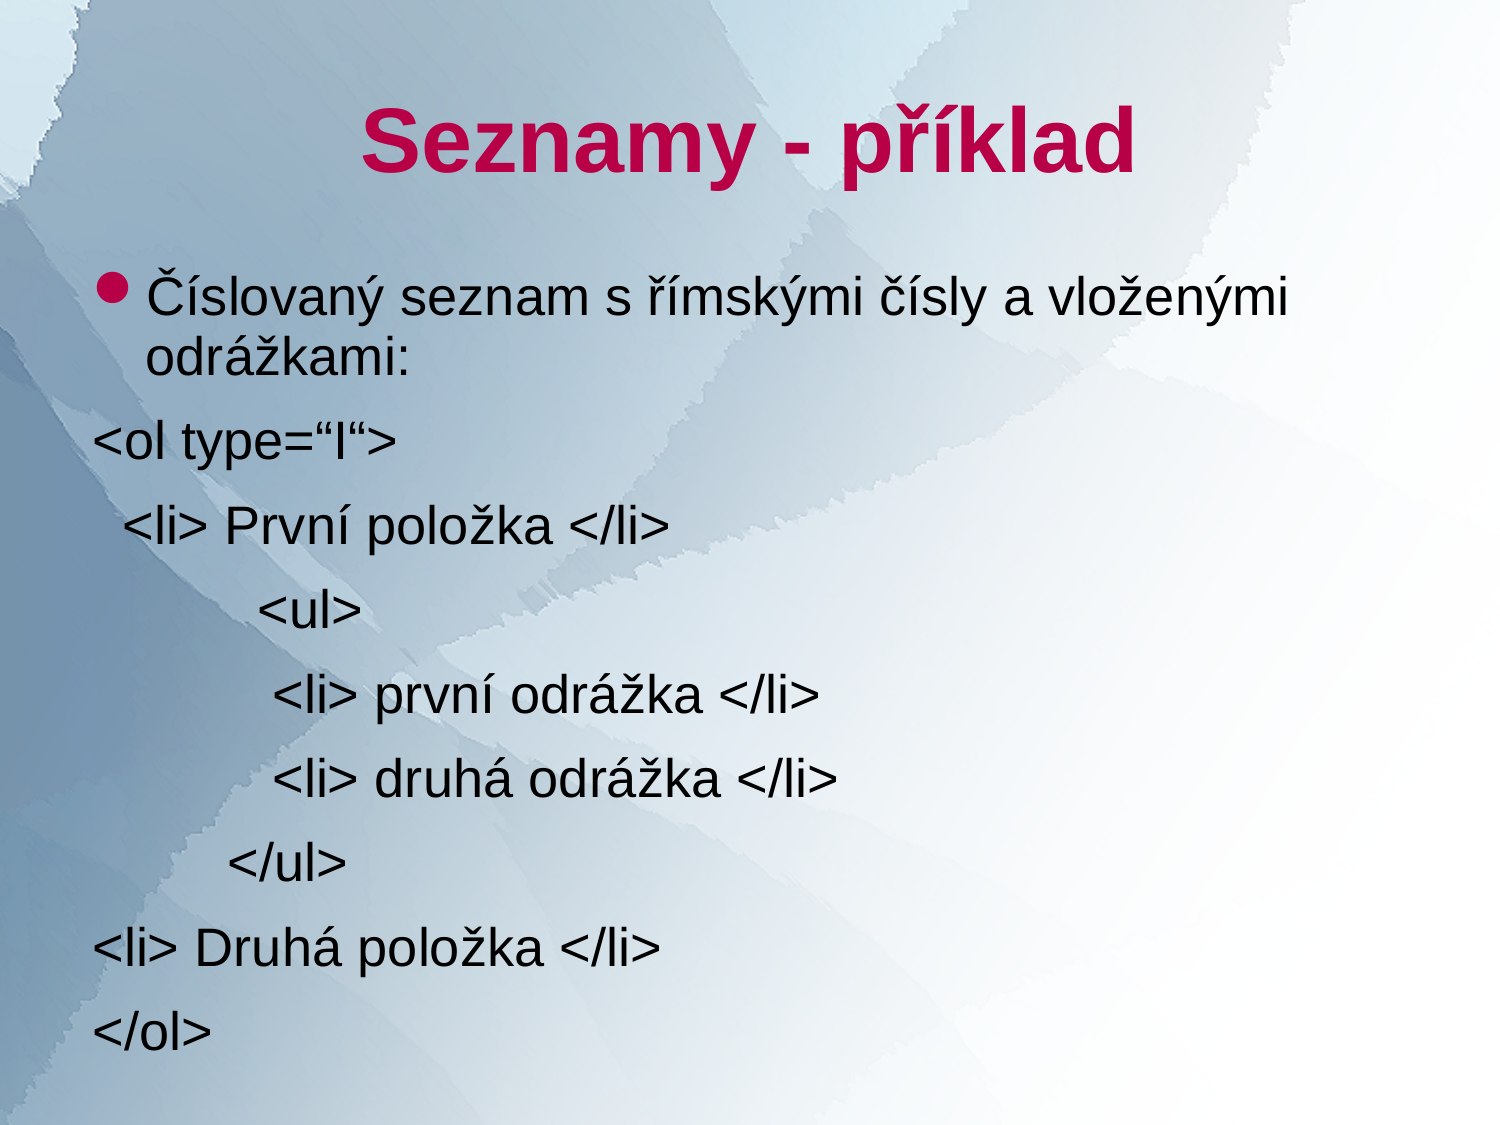

Seznamy - příklad
Číslovaný seznam s římskými čísly a vloženými odrážkami:
<ol type=“I“>
 <li> První položka </li>
 <ul>
 <li> první odrážka </li>
 <li> druhá odrážka </li>
 </ul>
<li> Druhá položka </li>
</ol>